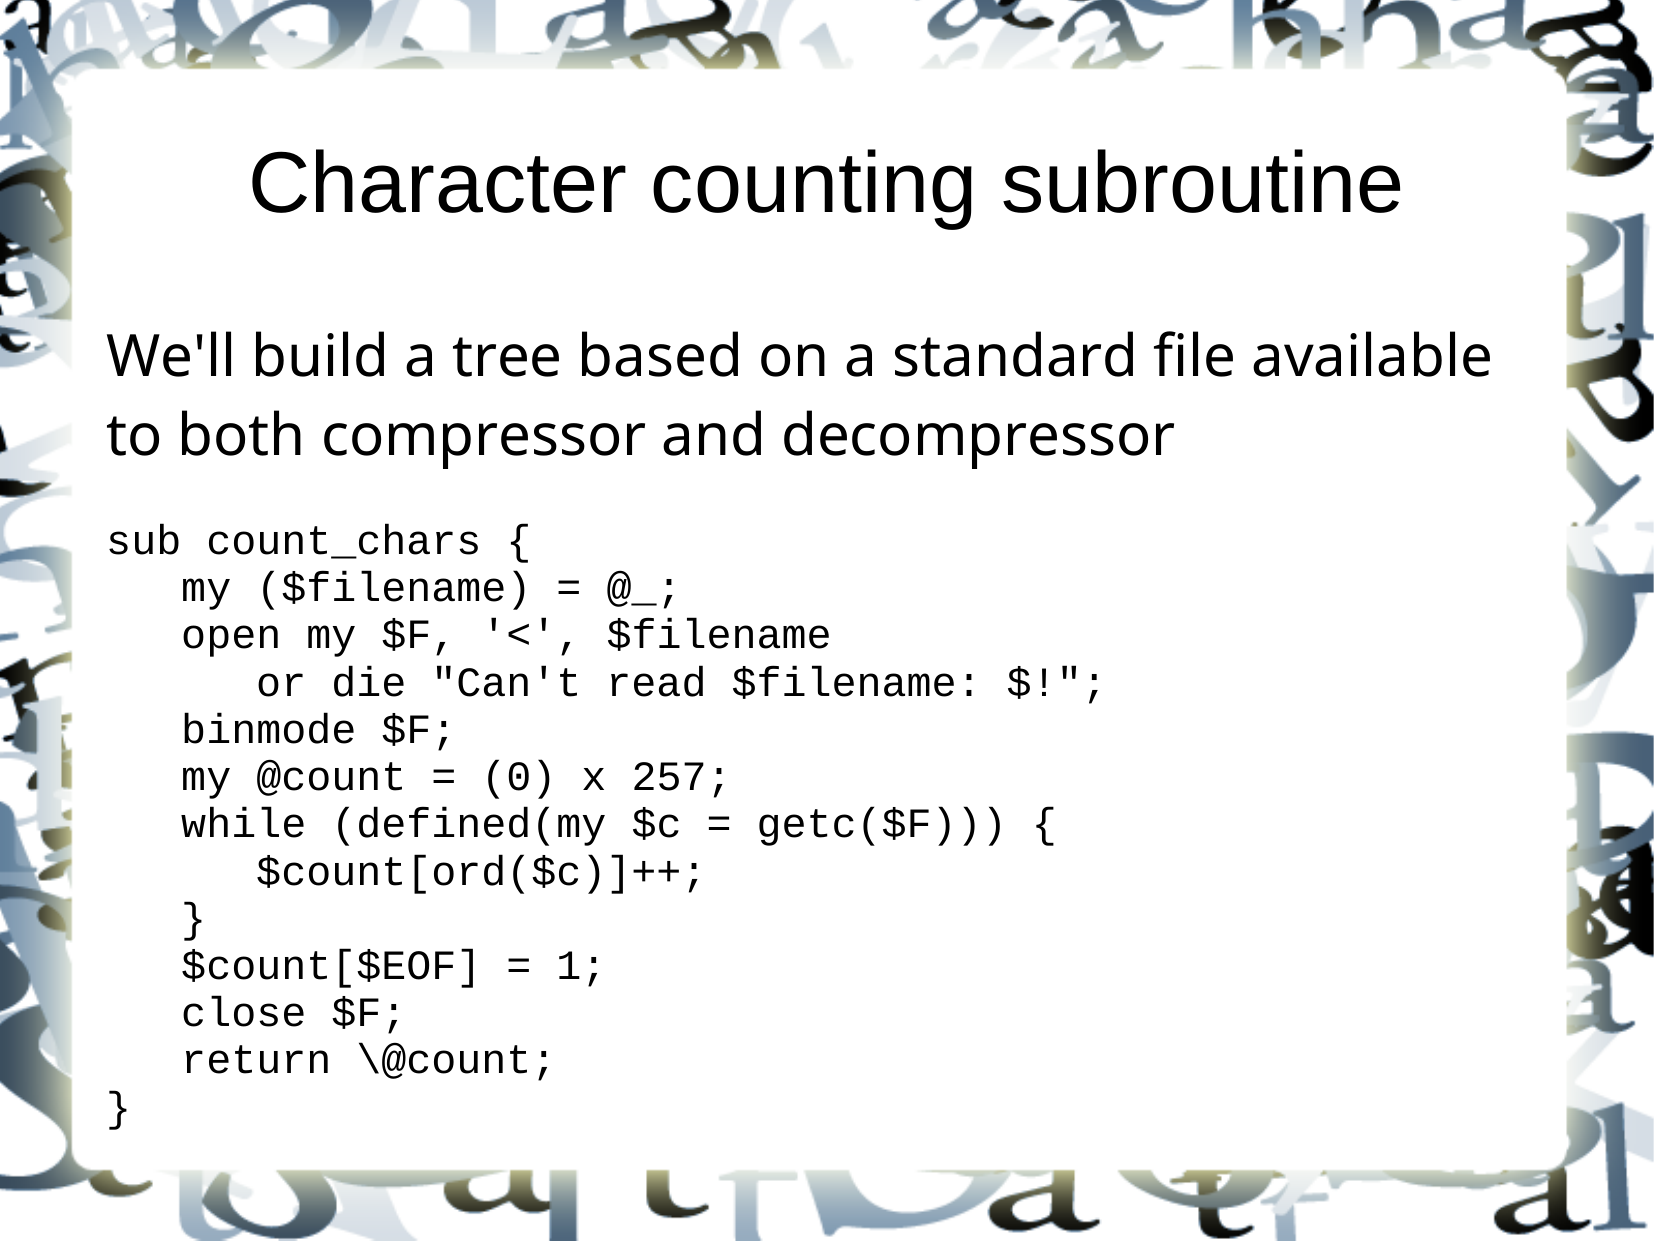

# Character counting subroutine
We'll build a tree based on a standard file available to both compressor and decompressor
sub count_chars {
 my ($filename) = @_;
 open my $F, '<', $filename
 or die "Can't read $filename: $!";
 binmode $F;
 my @count = (0) x 257;
 while (defined(my $c = getc($F))) {
 $count[ord($c)]++;
 }
 $count[$EOF] = 1;
 close $F;
 return \@count;
}